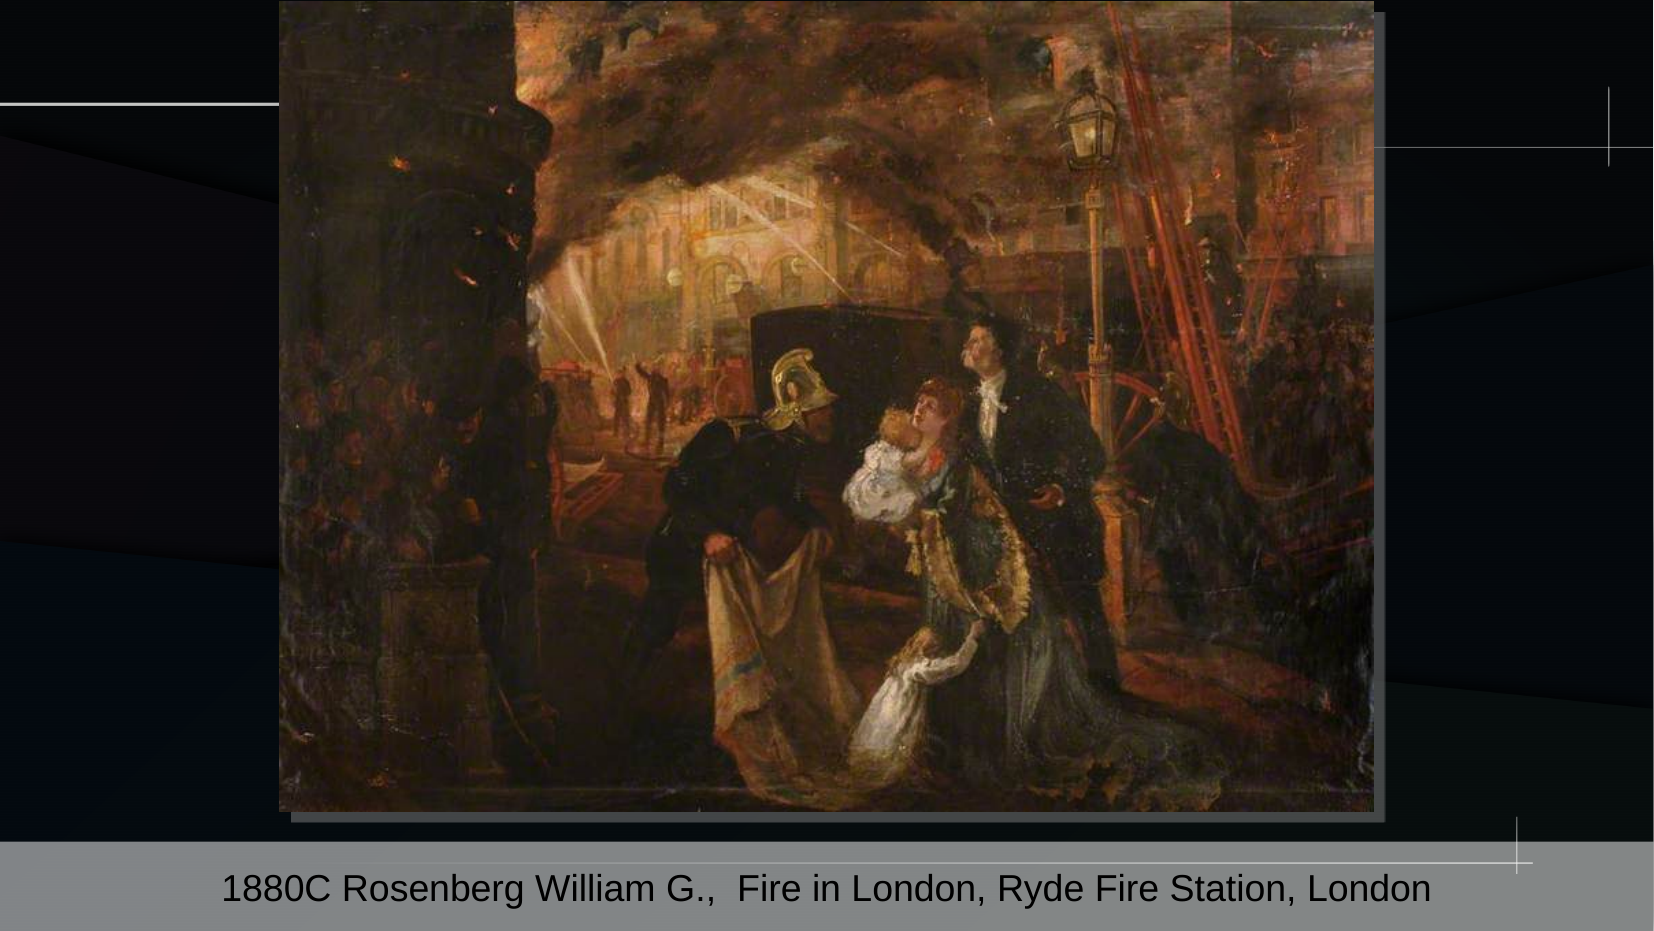

1880C Rosenberg William G., Fire in London, Ryde Fire Station, London